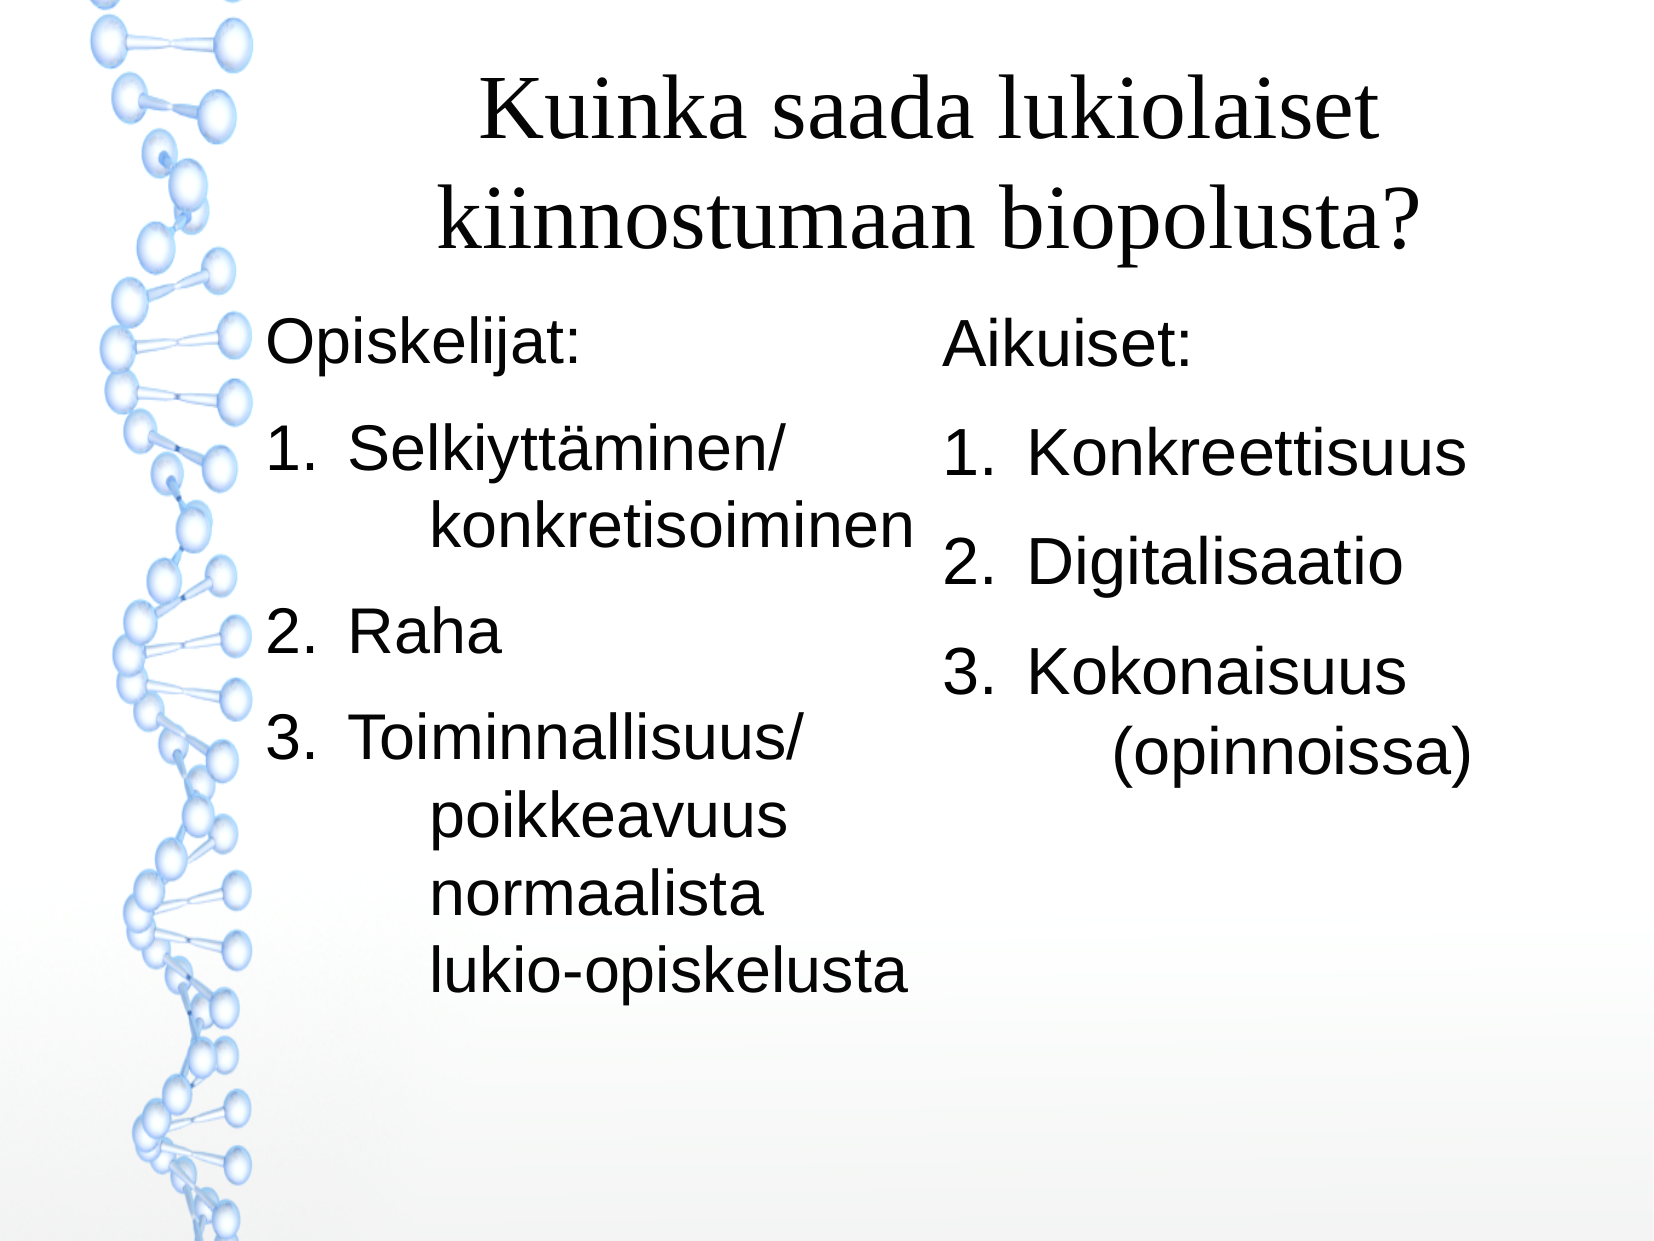

# Kuinka saada lukiolaiset kiinnostumaan biopolusta?
Opiskelijat:
Selkiyttäminen/ konkretisoiminen
Raha
Toiminnallisuus/ poikkeavuus normaalista lukio-opiskelusta
Aikuiset:
Konkreettisuus
Digitalisaatio
Kokonaisuus (opinnoissa)